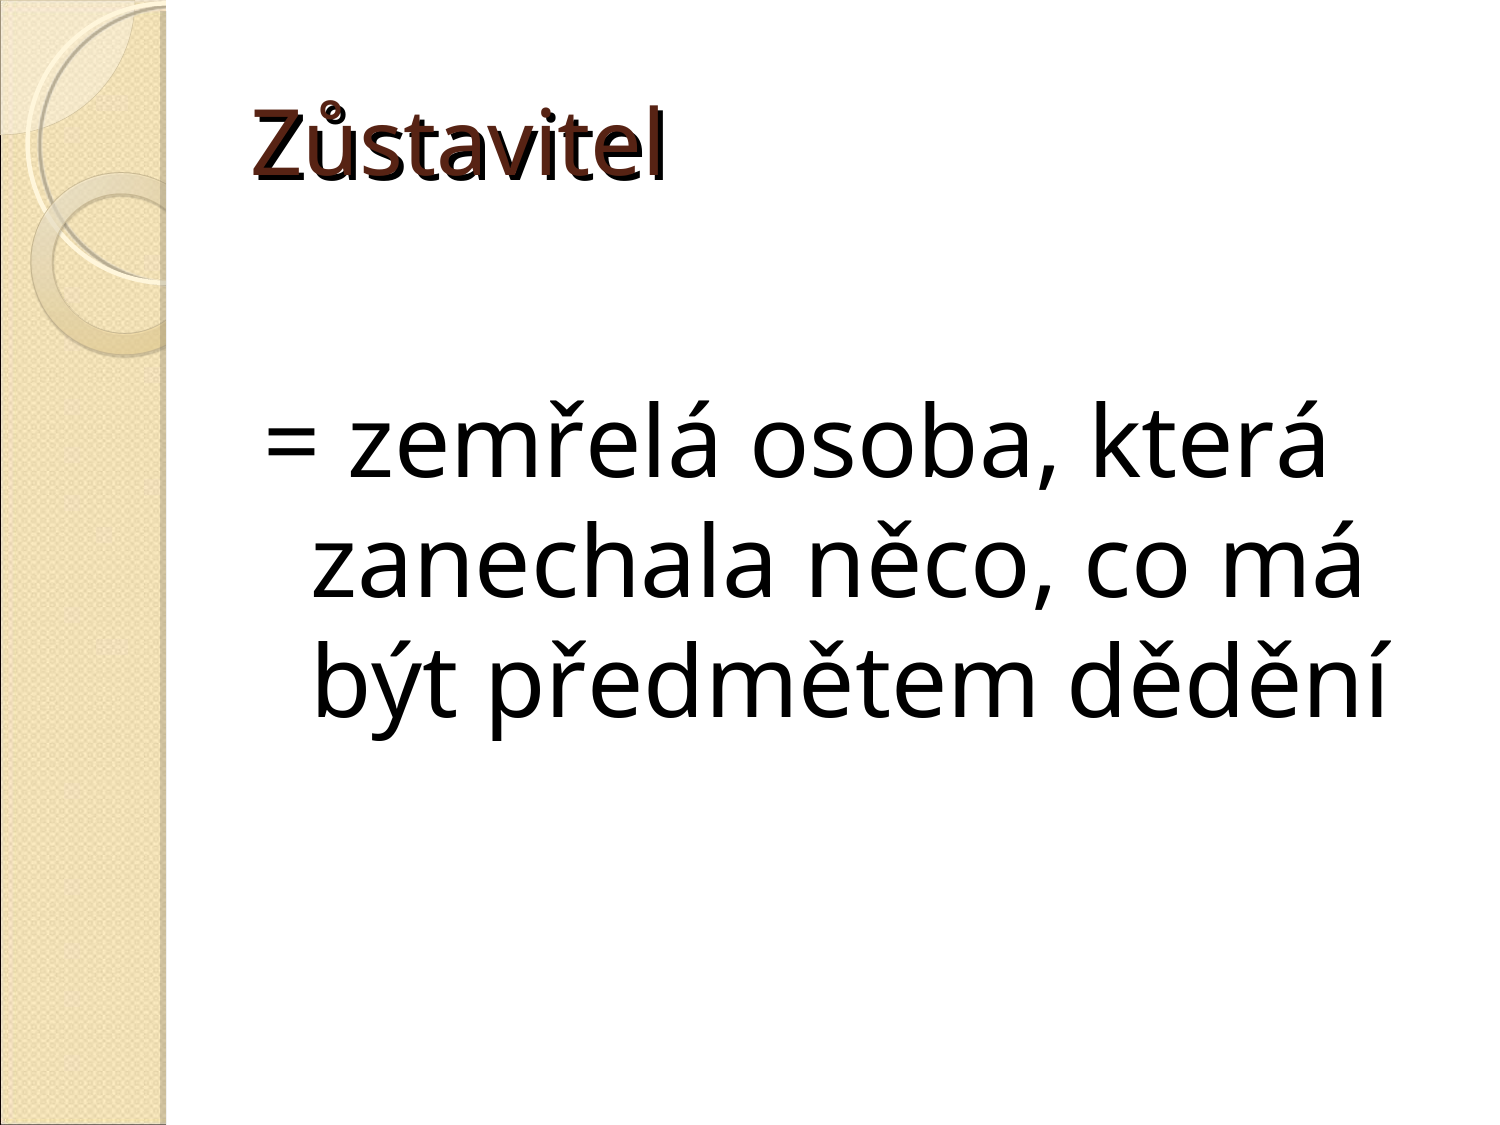

# Zůstavitel
= zemřelá osoba, která zanechala něco, co má být předmětem dědění